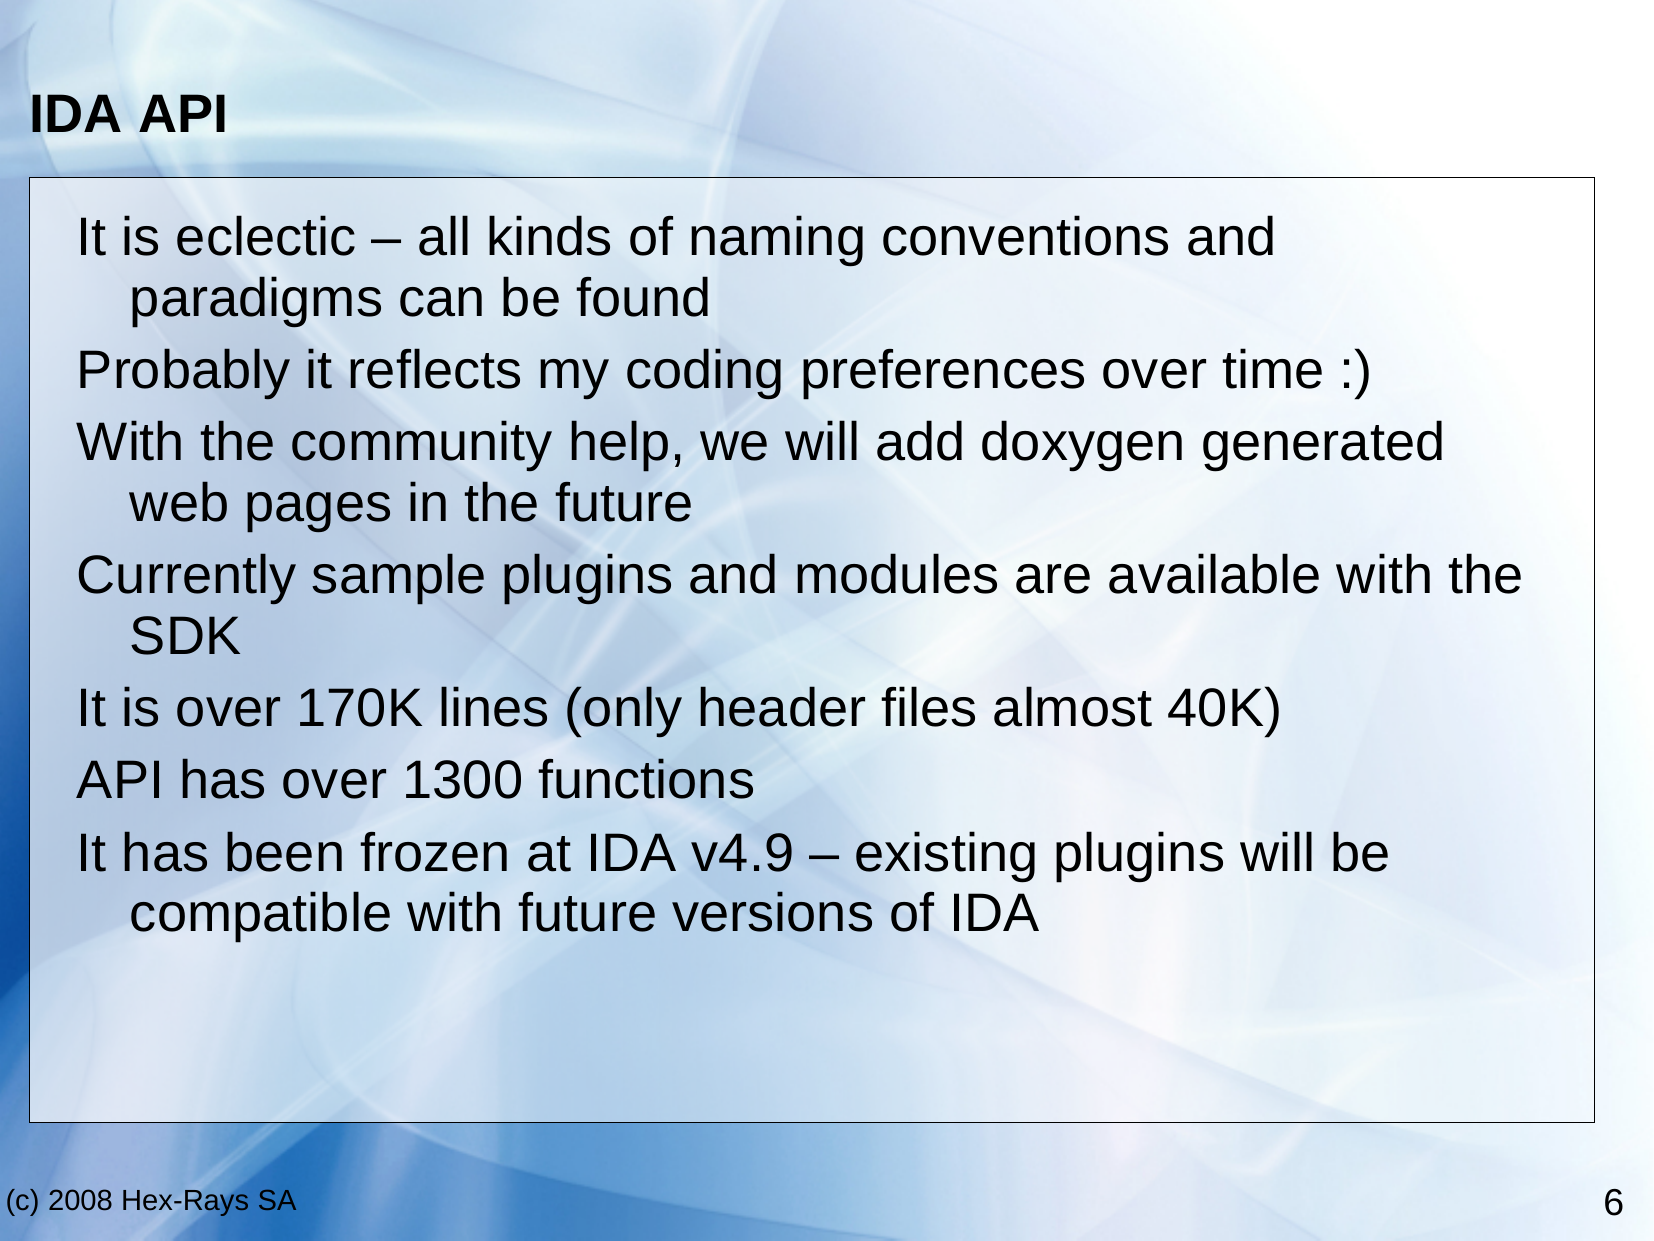

# IDA API
It is eclectic – all kinds of naming conventions and paradigms can be found
Probably it reflects my coding preferences over time :)
With the community help, we will add doxygen generated web pages in the future
Currently sample plugins and modules are available with the SDK
It is over 170K lines (only header files almost 40K)
API has over 1300 functions
It has been frozen at IDA v4.9 – existing plugins will be compatible with future versions of IDA
6
(c) 2008 Hex-Rays SA